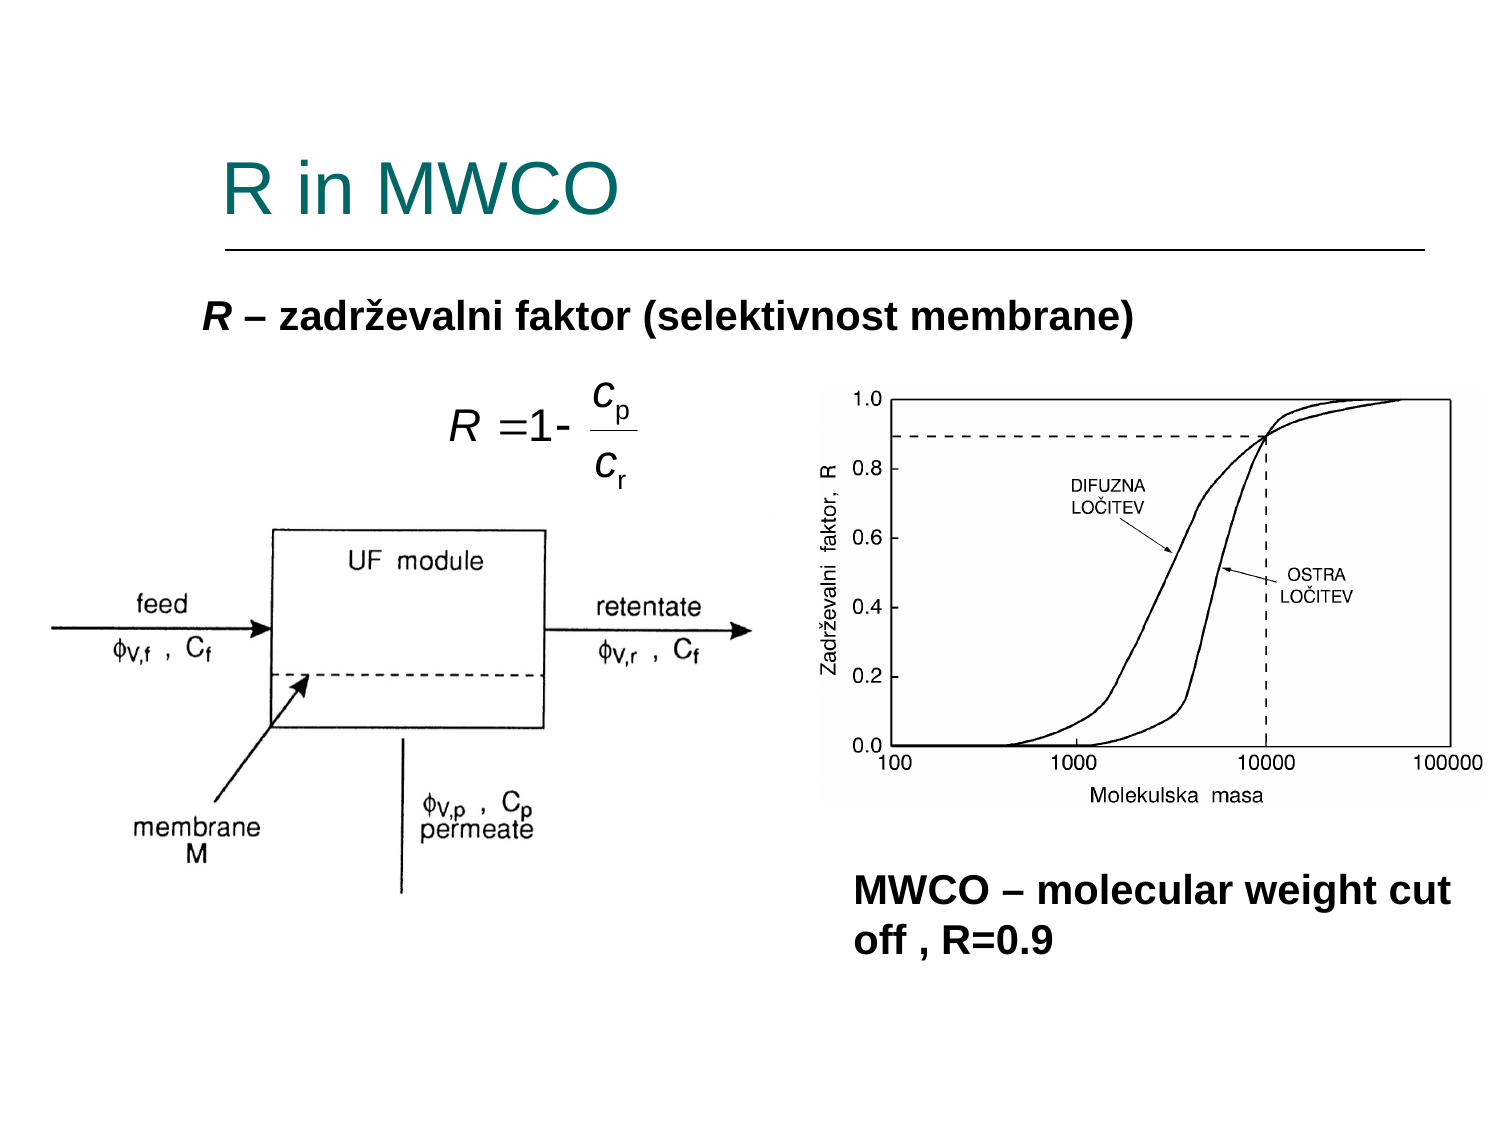

# R in MWCO
 R – zadrževalni faktor (selektivnost membrane)
MWCO – molecular weight cut off , R=0.9